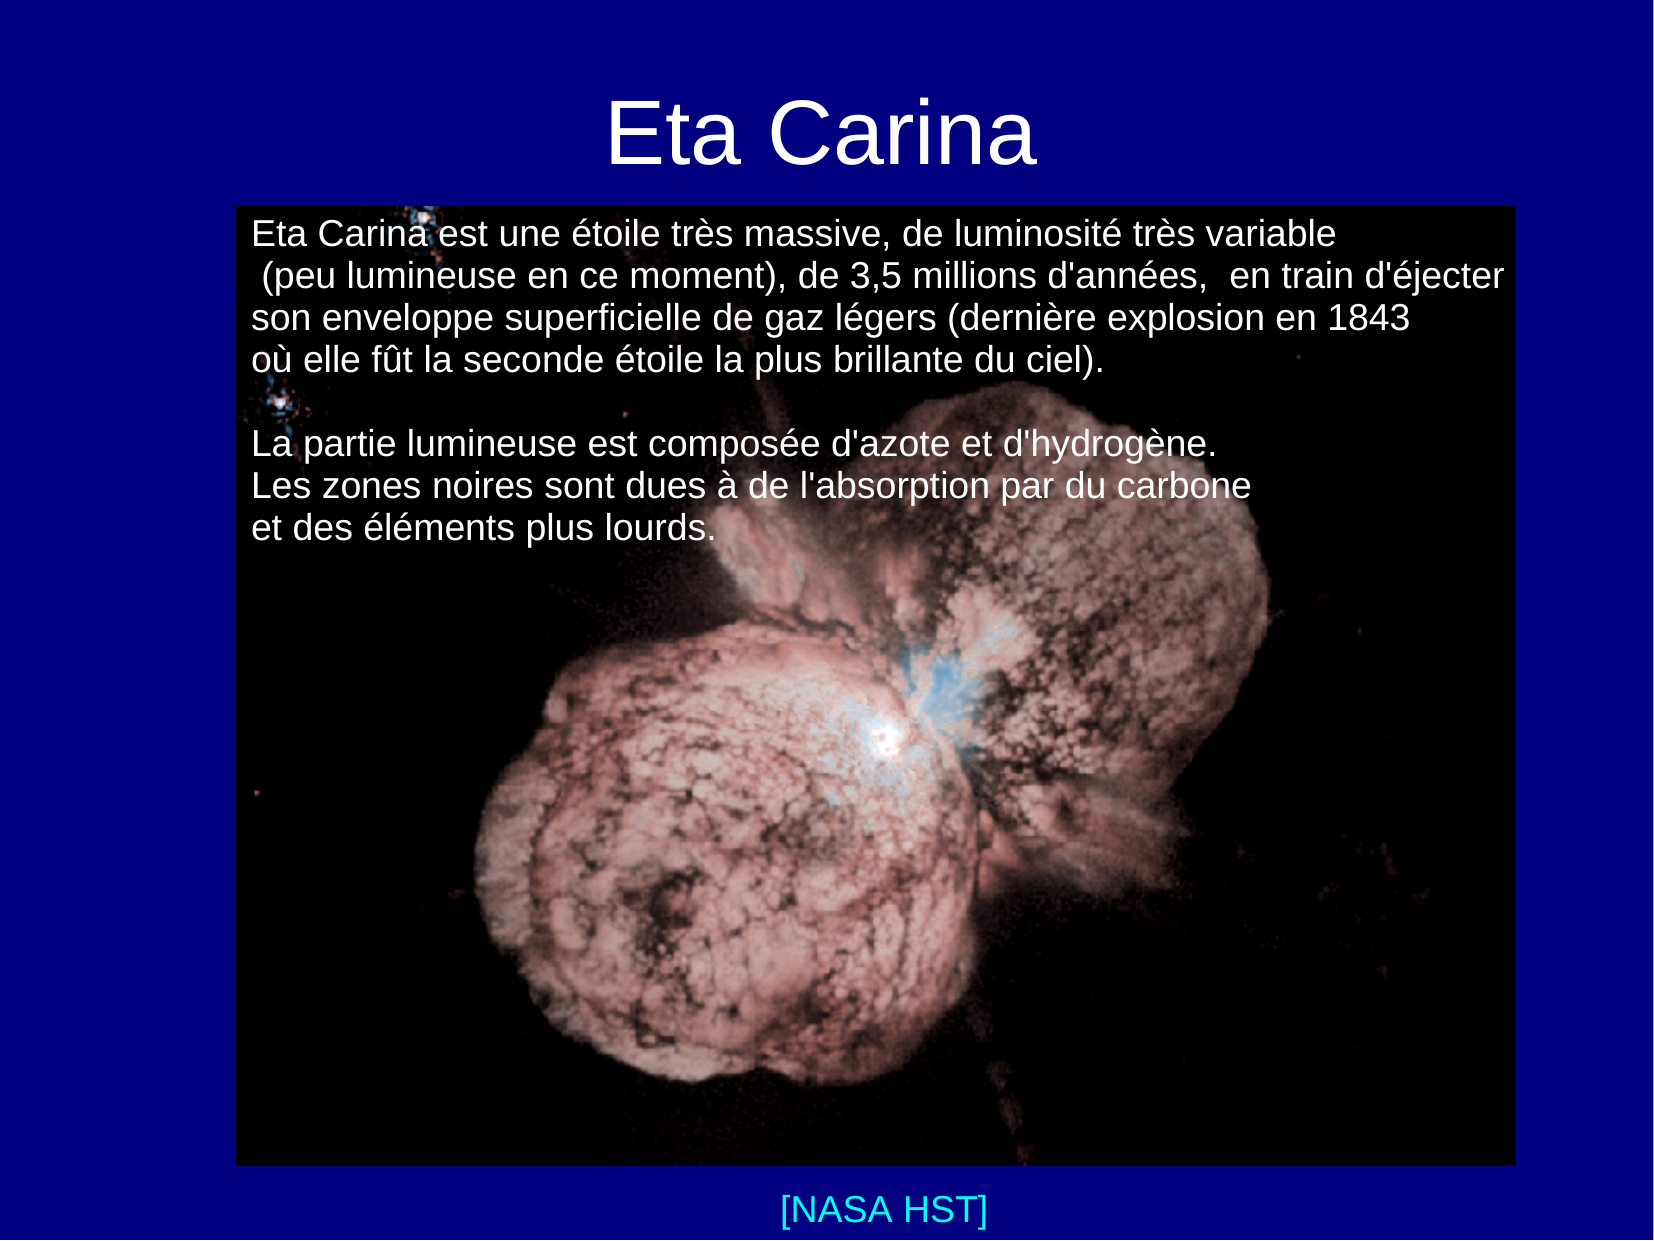

# Eta Carina
Eta Carina est une étoile très massive, de luminosité très variable
 (peu lumineuse en ce moment), de 3,5 millions d'années, en train d'éjecter
son enveloppe superficielle de gaz légers (dernière explosion en 1843
où elle fût la seconde étoile la plus brillante du ciel).
La partie lumineuse est composée d'azote et d'hydrogène.
Les zones noires sont dues à de l'absorption par du carbone
et des éléments plus lourds.
[NASA HST]